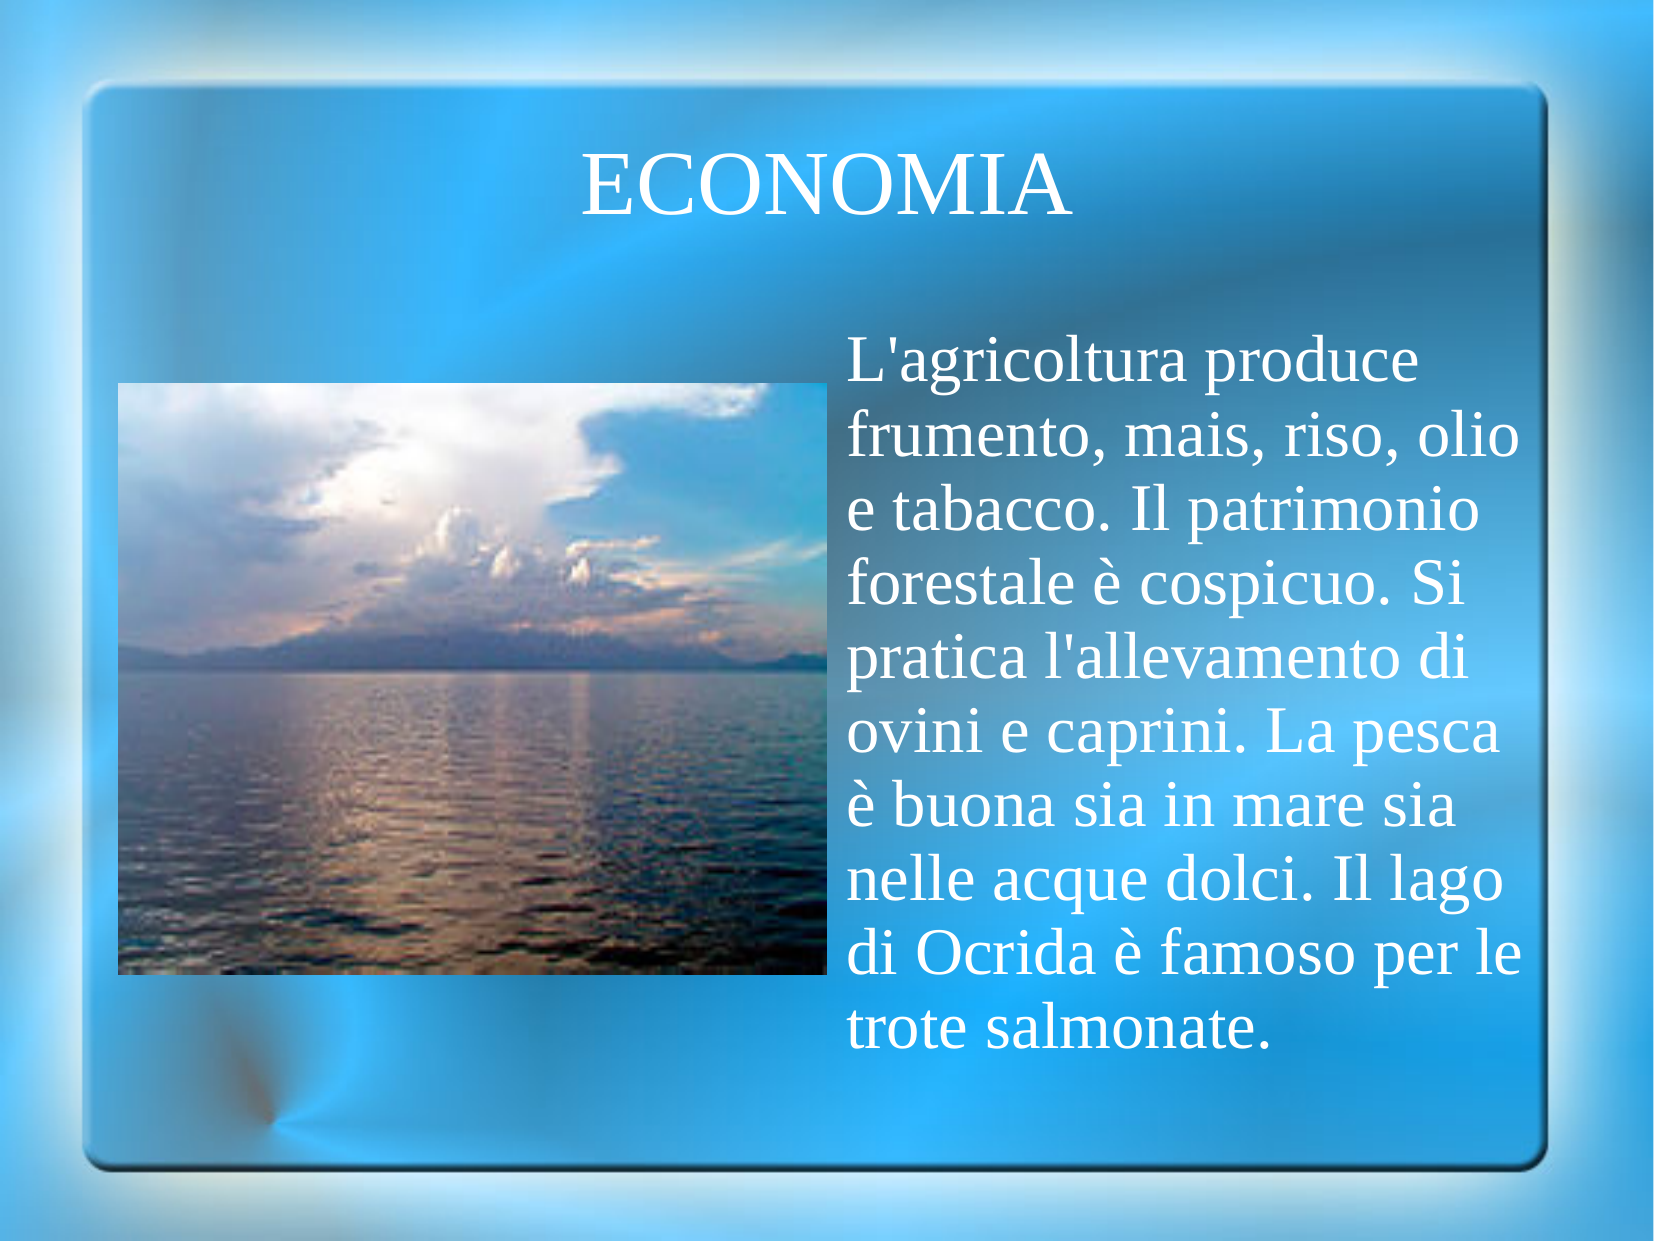

# ECONOMIA
L'agricoltura produce frumento, mais, riso, olio e tabacco. Il patrimonio forestale è cospicuo. Si pratica l'allevamento di ovini e caprini. La pesca è buona sia in mare sia nelle acque dolci. Il lago di Ocrida è famoso per le trote salmonate.